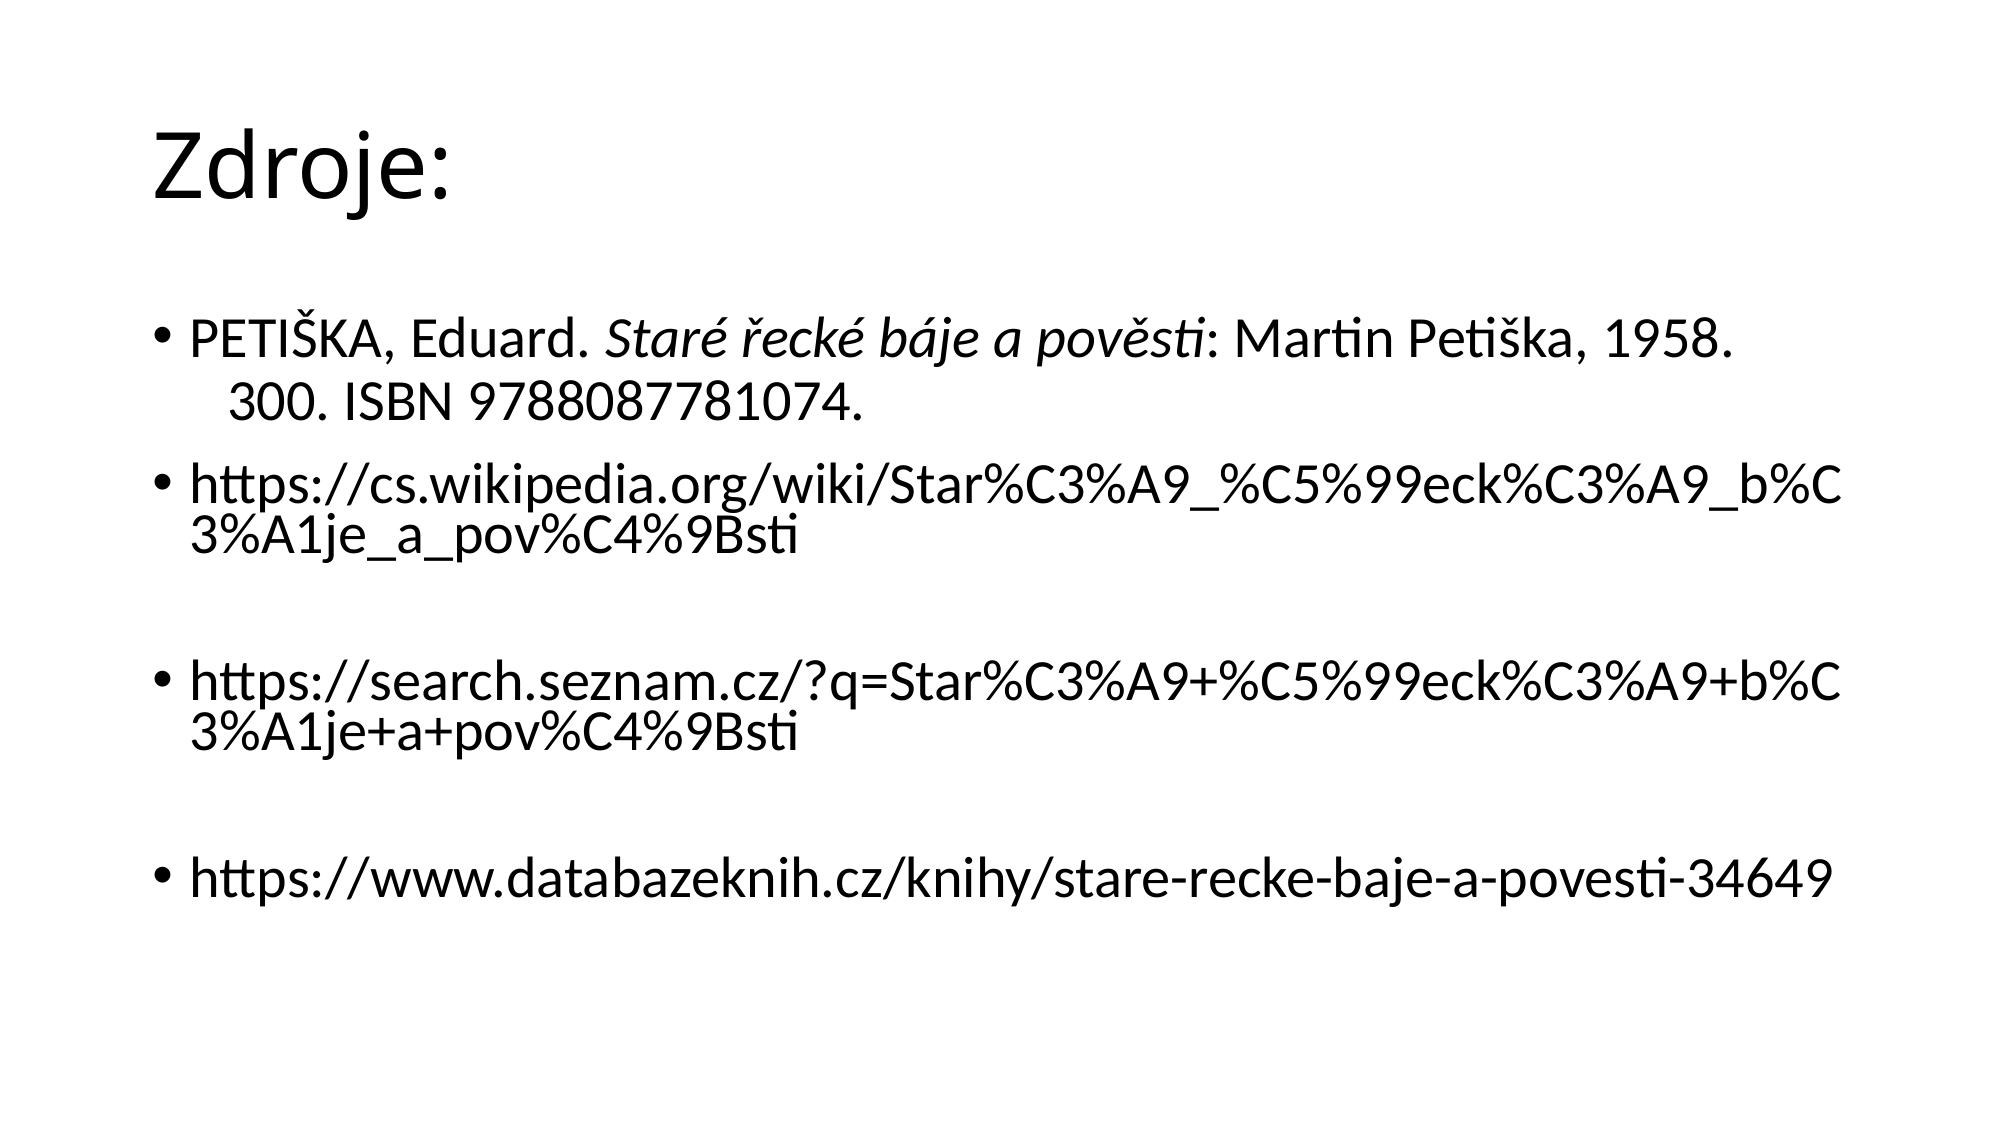

# Zdroje:
PETIŠKA, Eduard. Staré řecké báje a pověsti: Martin Petiška, 1958. 300. ISBN 9788087781074.
https://cs.wikipedia.org/wiki/Star%C3%A9_%C5%99eck%C3%A9_b%C3%A1je_a_pov%C4%9Bsti
https://search.seznam.cz/?q=Star%C3%A9+%C5%99eck%C3%A9+b%C3%A1je+a+pov%C4%9Bsti
https://www.databazeknih.cz/knihy/stare-recke-baje-a-povesti-34649